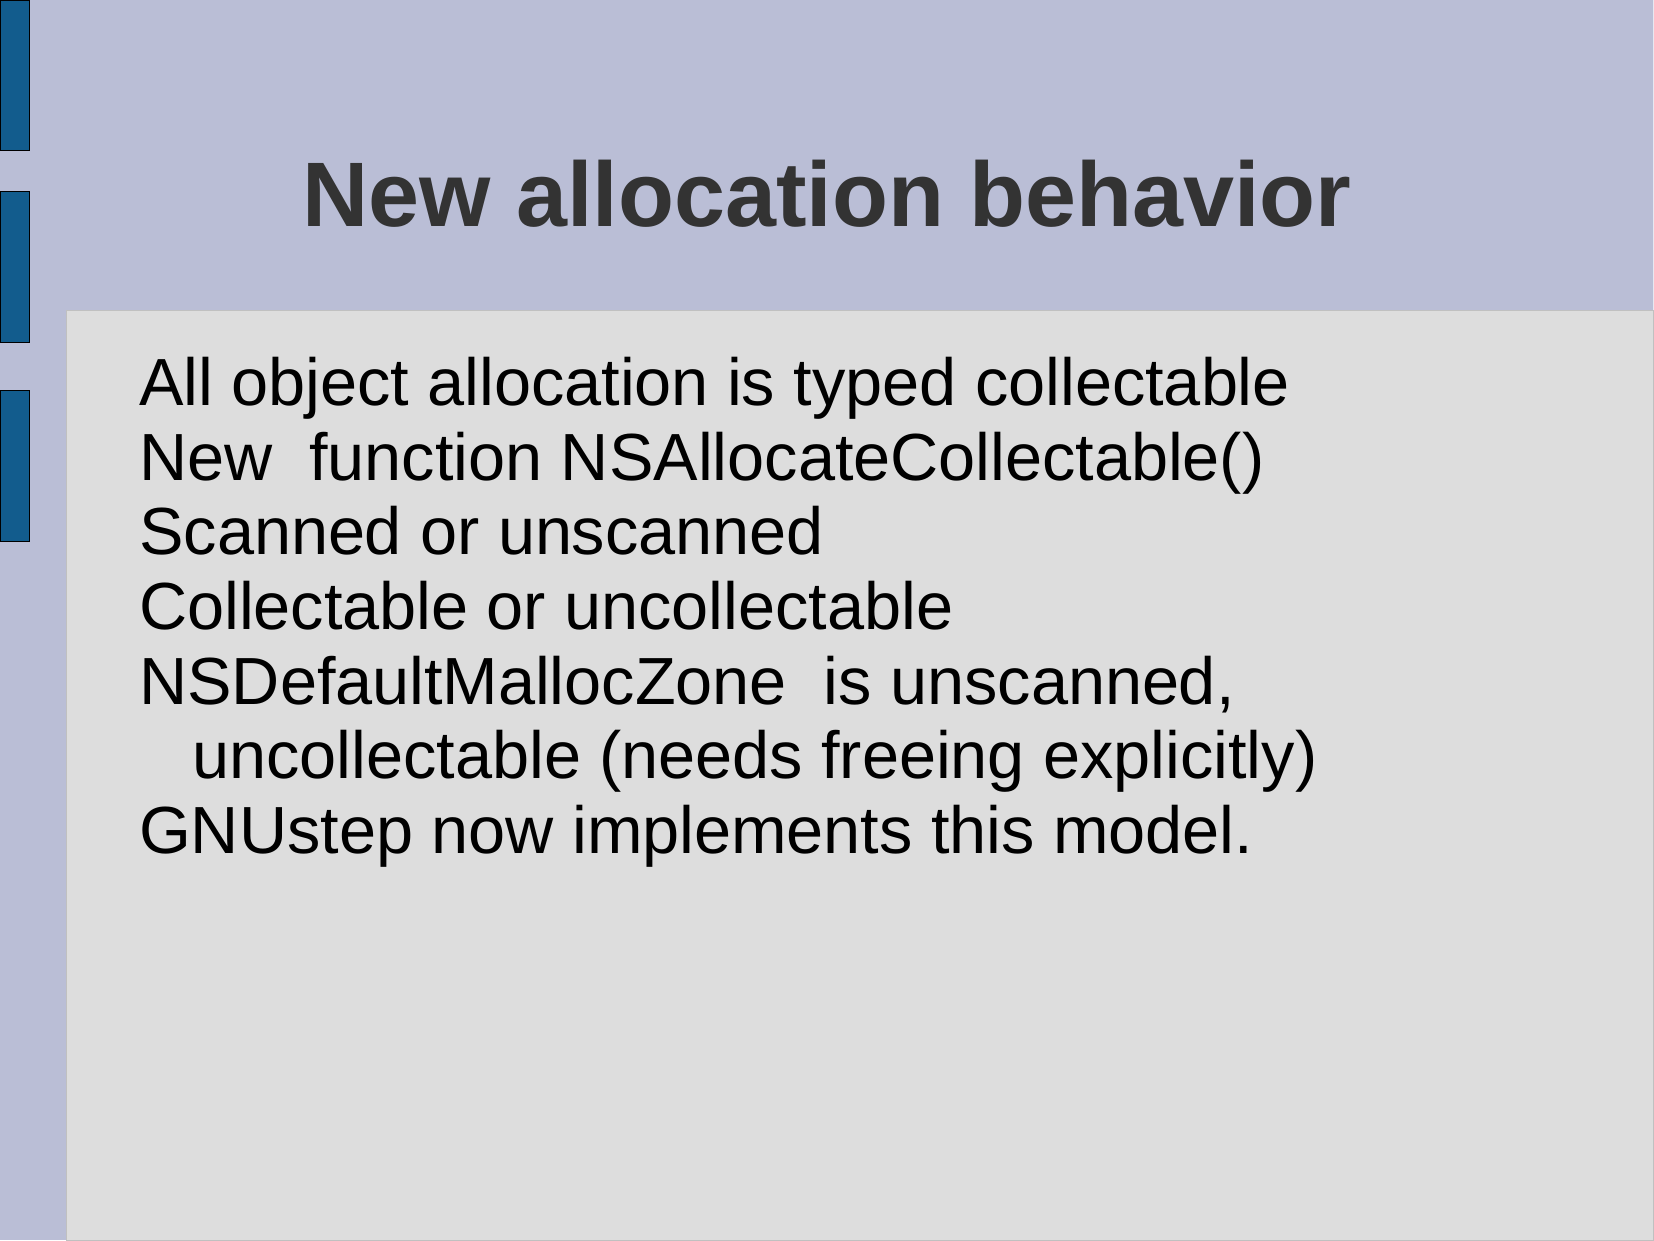

# New allocation behavior
All object allocation is typed collectable
New function NSAllocateCollectable()
Scanned or unscanned
Collectable or uncollectable
NSDefaultMallocZone is unscanned, uncollectable (needs freeing explicitly)
GNUstep now implements this model.